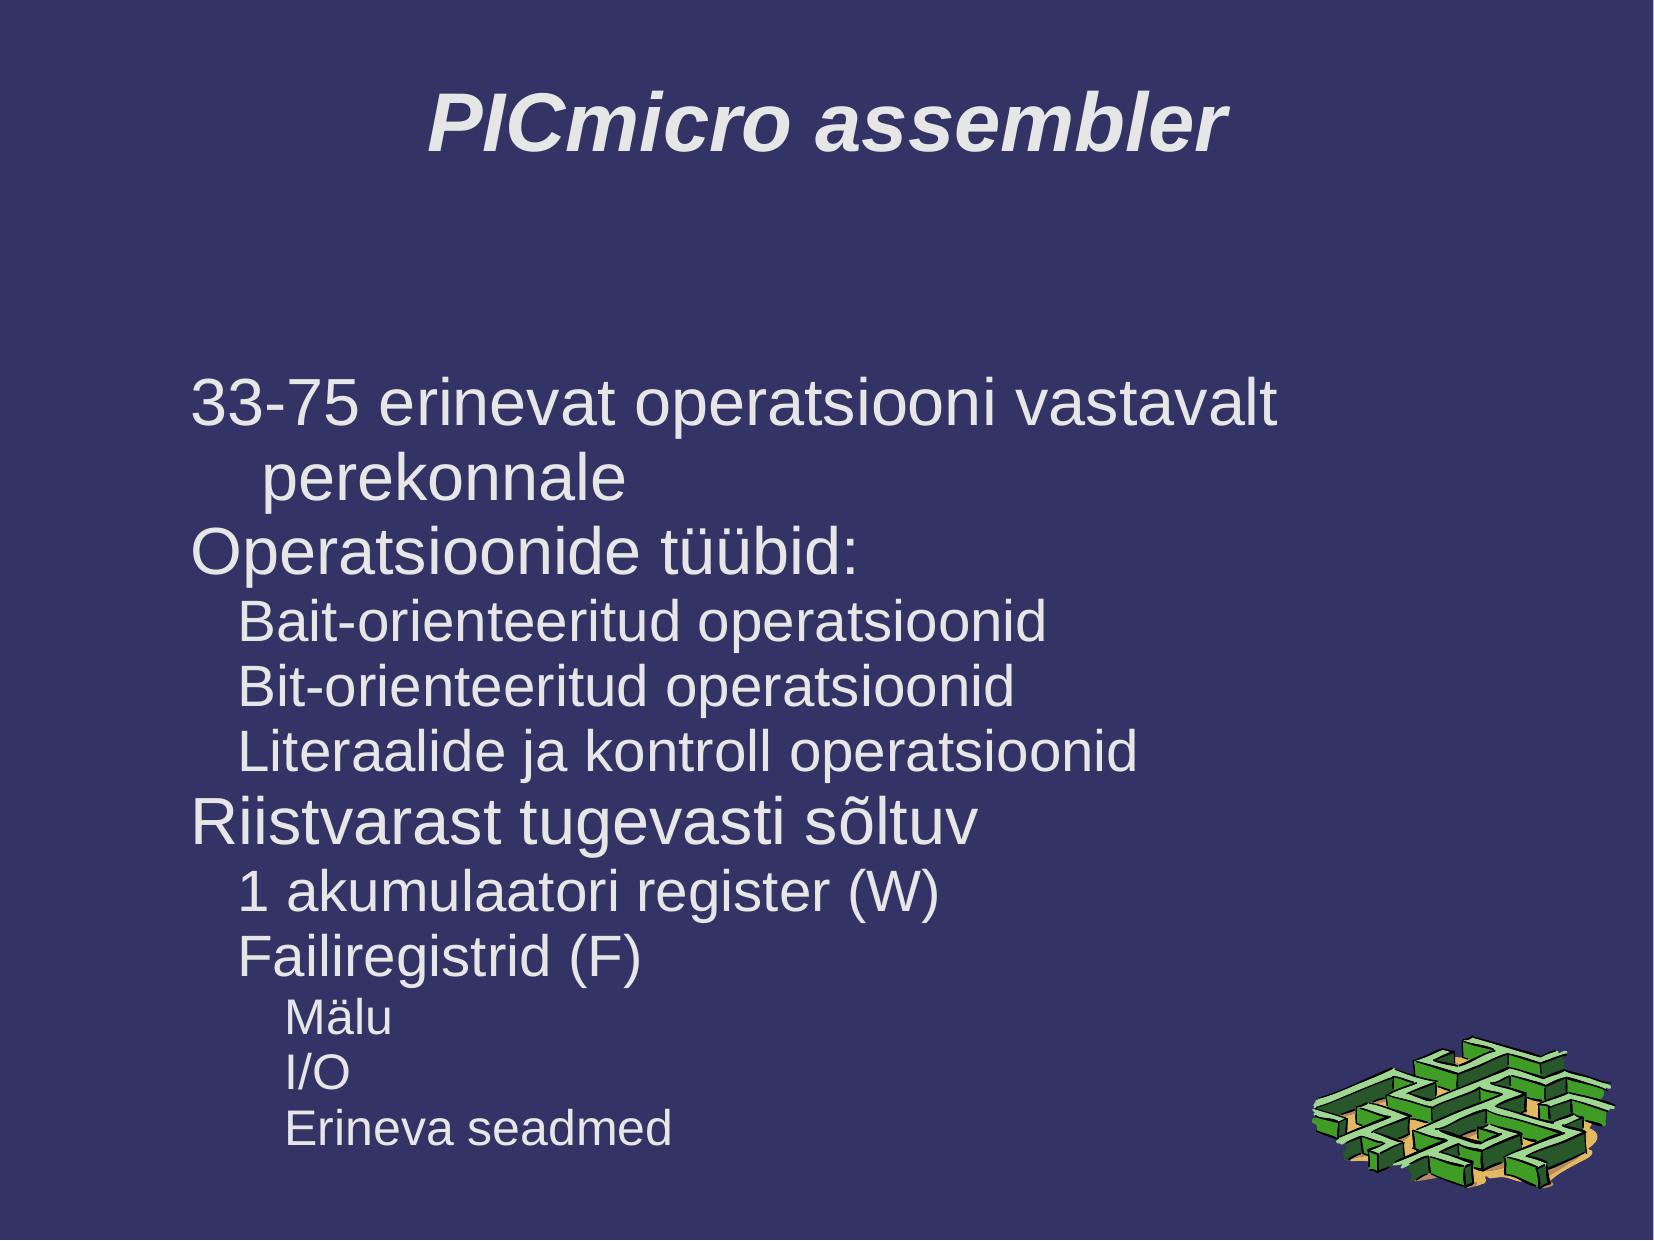

# PICmicro assembler
33-75 erinevat operatsiooni vastavalt perekonnale
Operatsioonide tüübid:
Bait-orienteeritud operatsioonid
Bit-orienteeritud operatsioonid
Literaalide ja kontroll operatsioonid
Riistvarast tugevasti sõltuv
1 akumulaatori register (W)
Failiregistrid (F)
Mälu
I/O
Erineva seadmed